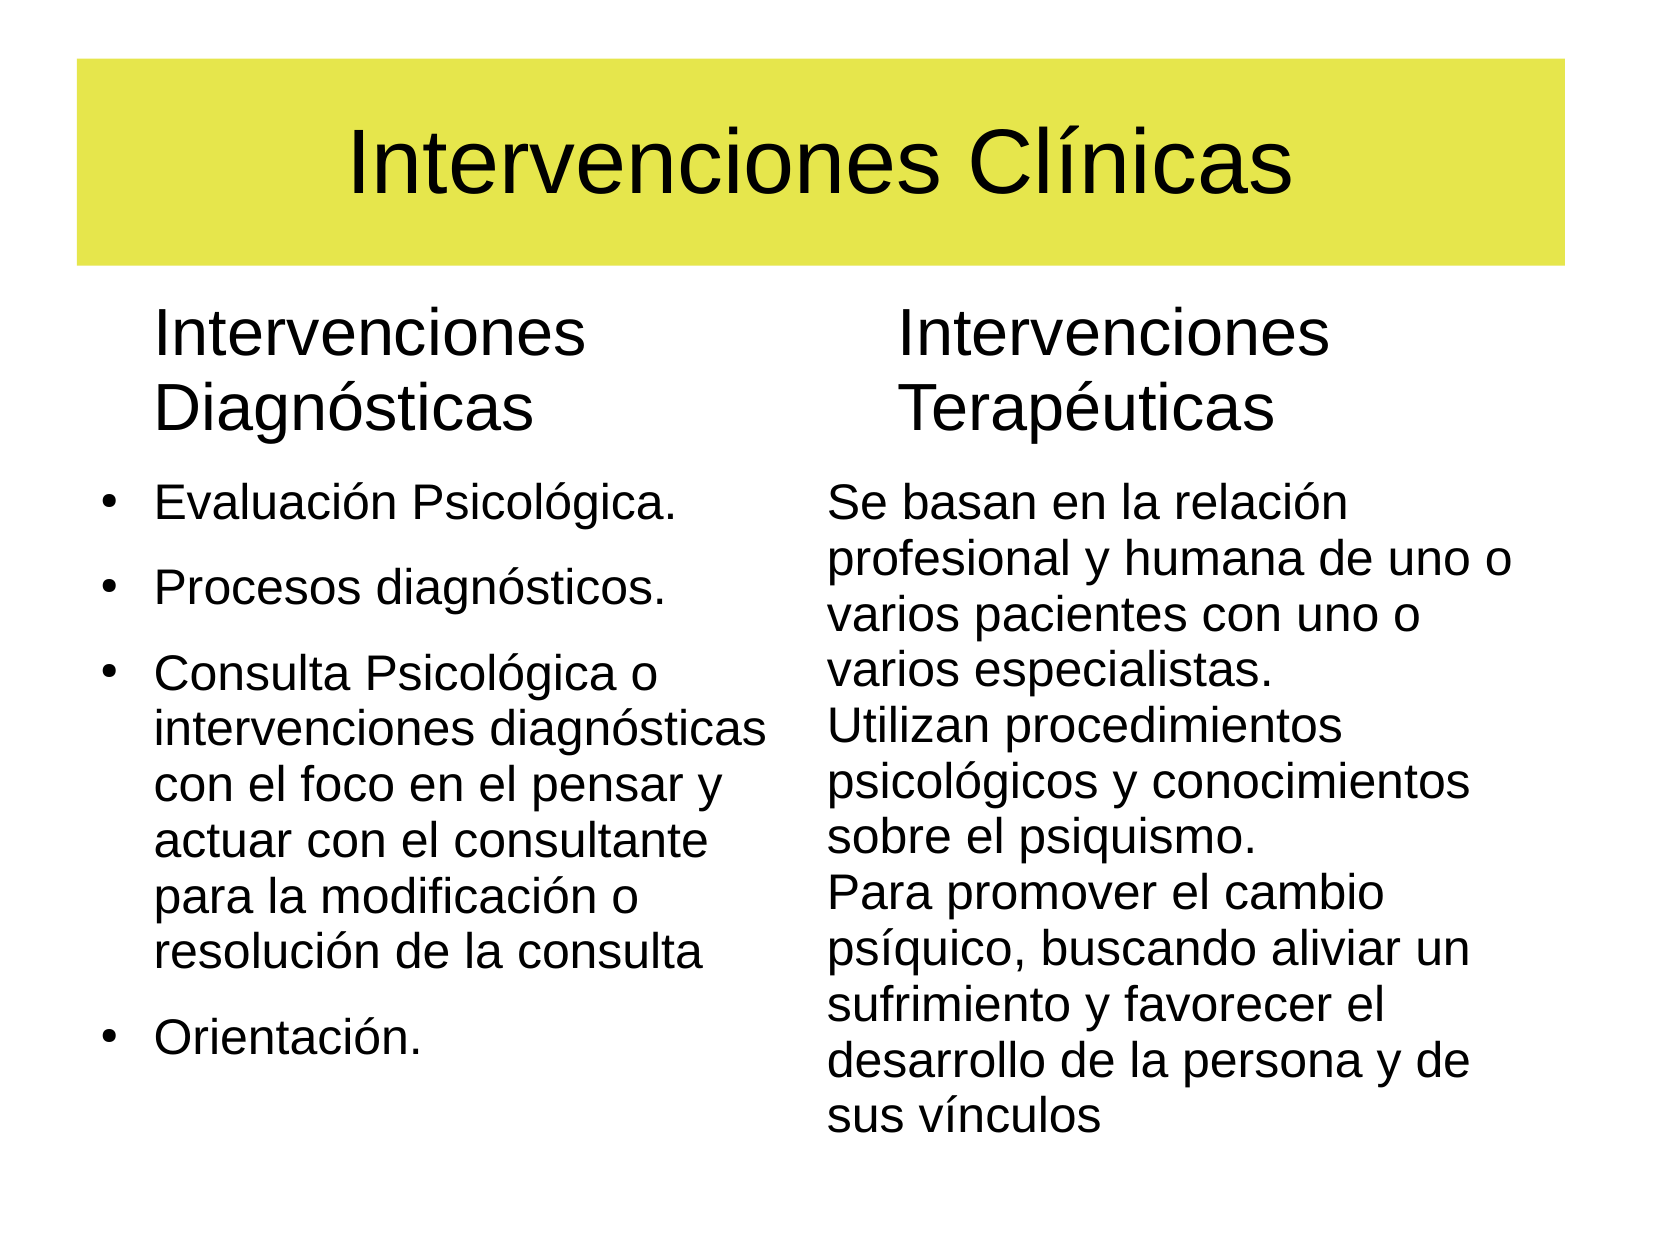

# Intervenciones Clínicas
Intervenciones Diagnósticas
Evaluación Psicológica.
Procesos diagnósticos.
Consulta Psicológica o intervenciones diagnósticas con el foco en el pensar y actuar con el consultante para la modificación o resolución de la consulta
Orientación.
Intervenciones Terapéuticas
Se basan en la relación profesional y humana de uno o varios pacientes con uno o varios especialistas. Utilizan procedimientos psicológicos y conocimientos sobre el psiquismo. Para promover el cambio psíquico, buscando aliviar un sufrimiento y favorecer el desarrollo de la persona y de sus vínculos